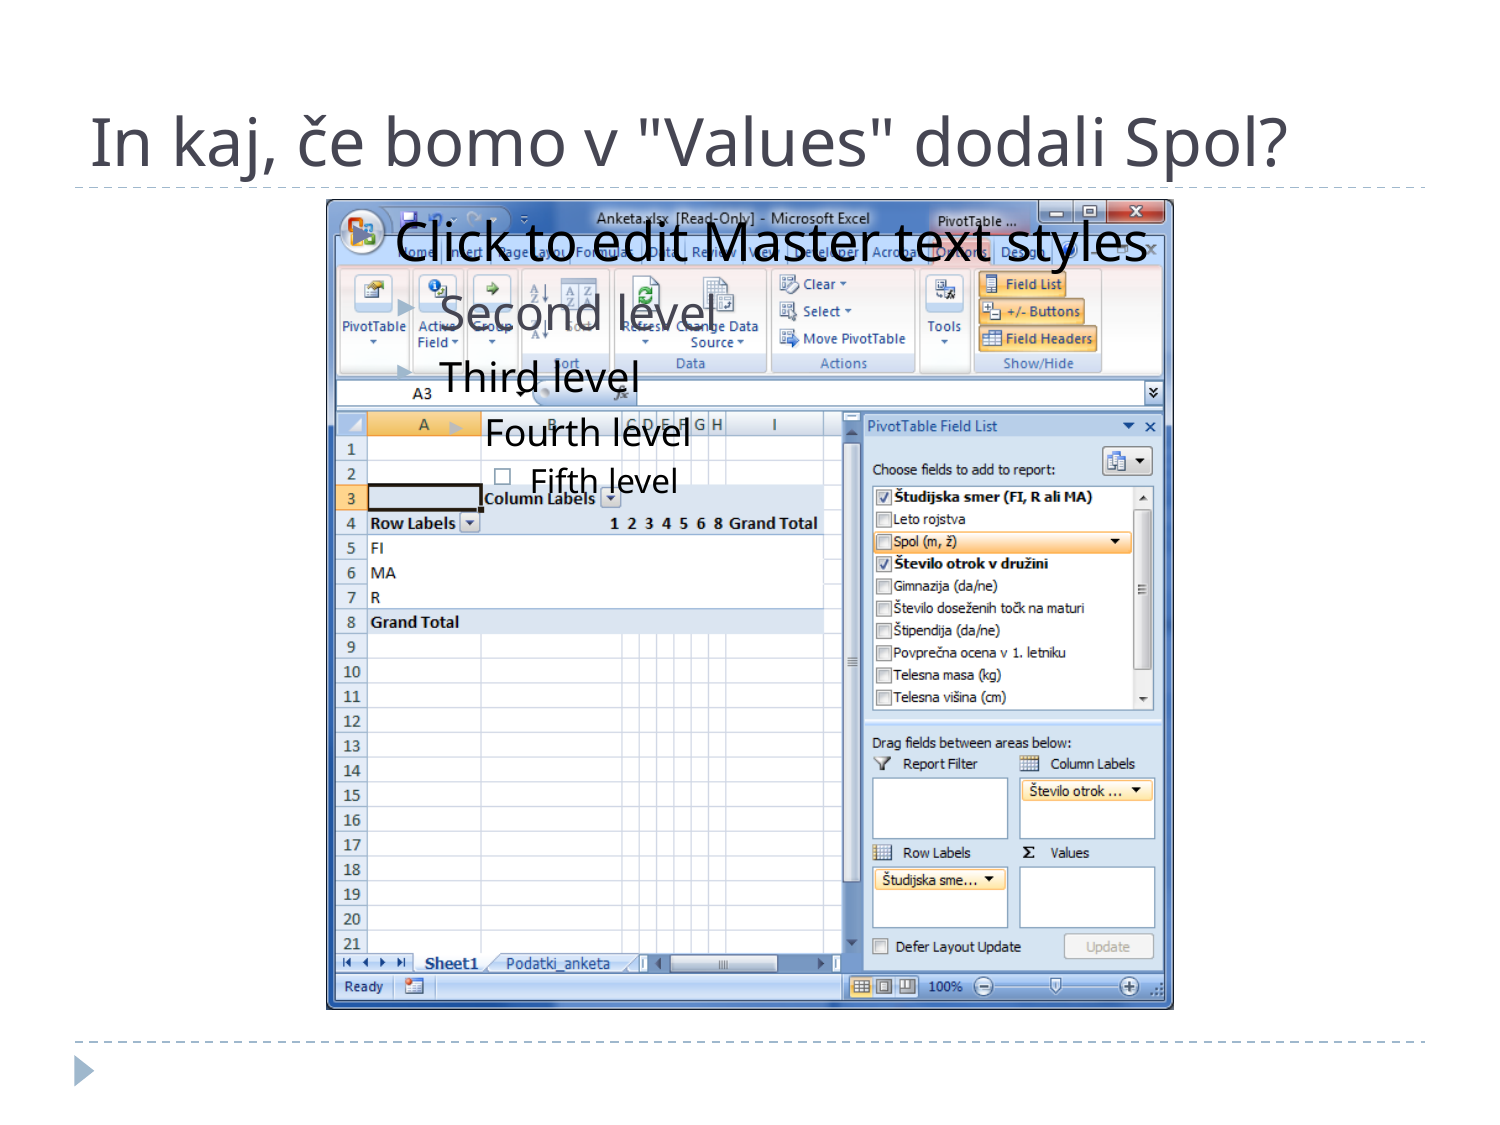

# In kaj, če bomo v "Values" dodali Spol?
Click to edit Master text styles
Second level
Third level
Fourth level
Fifth level